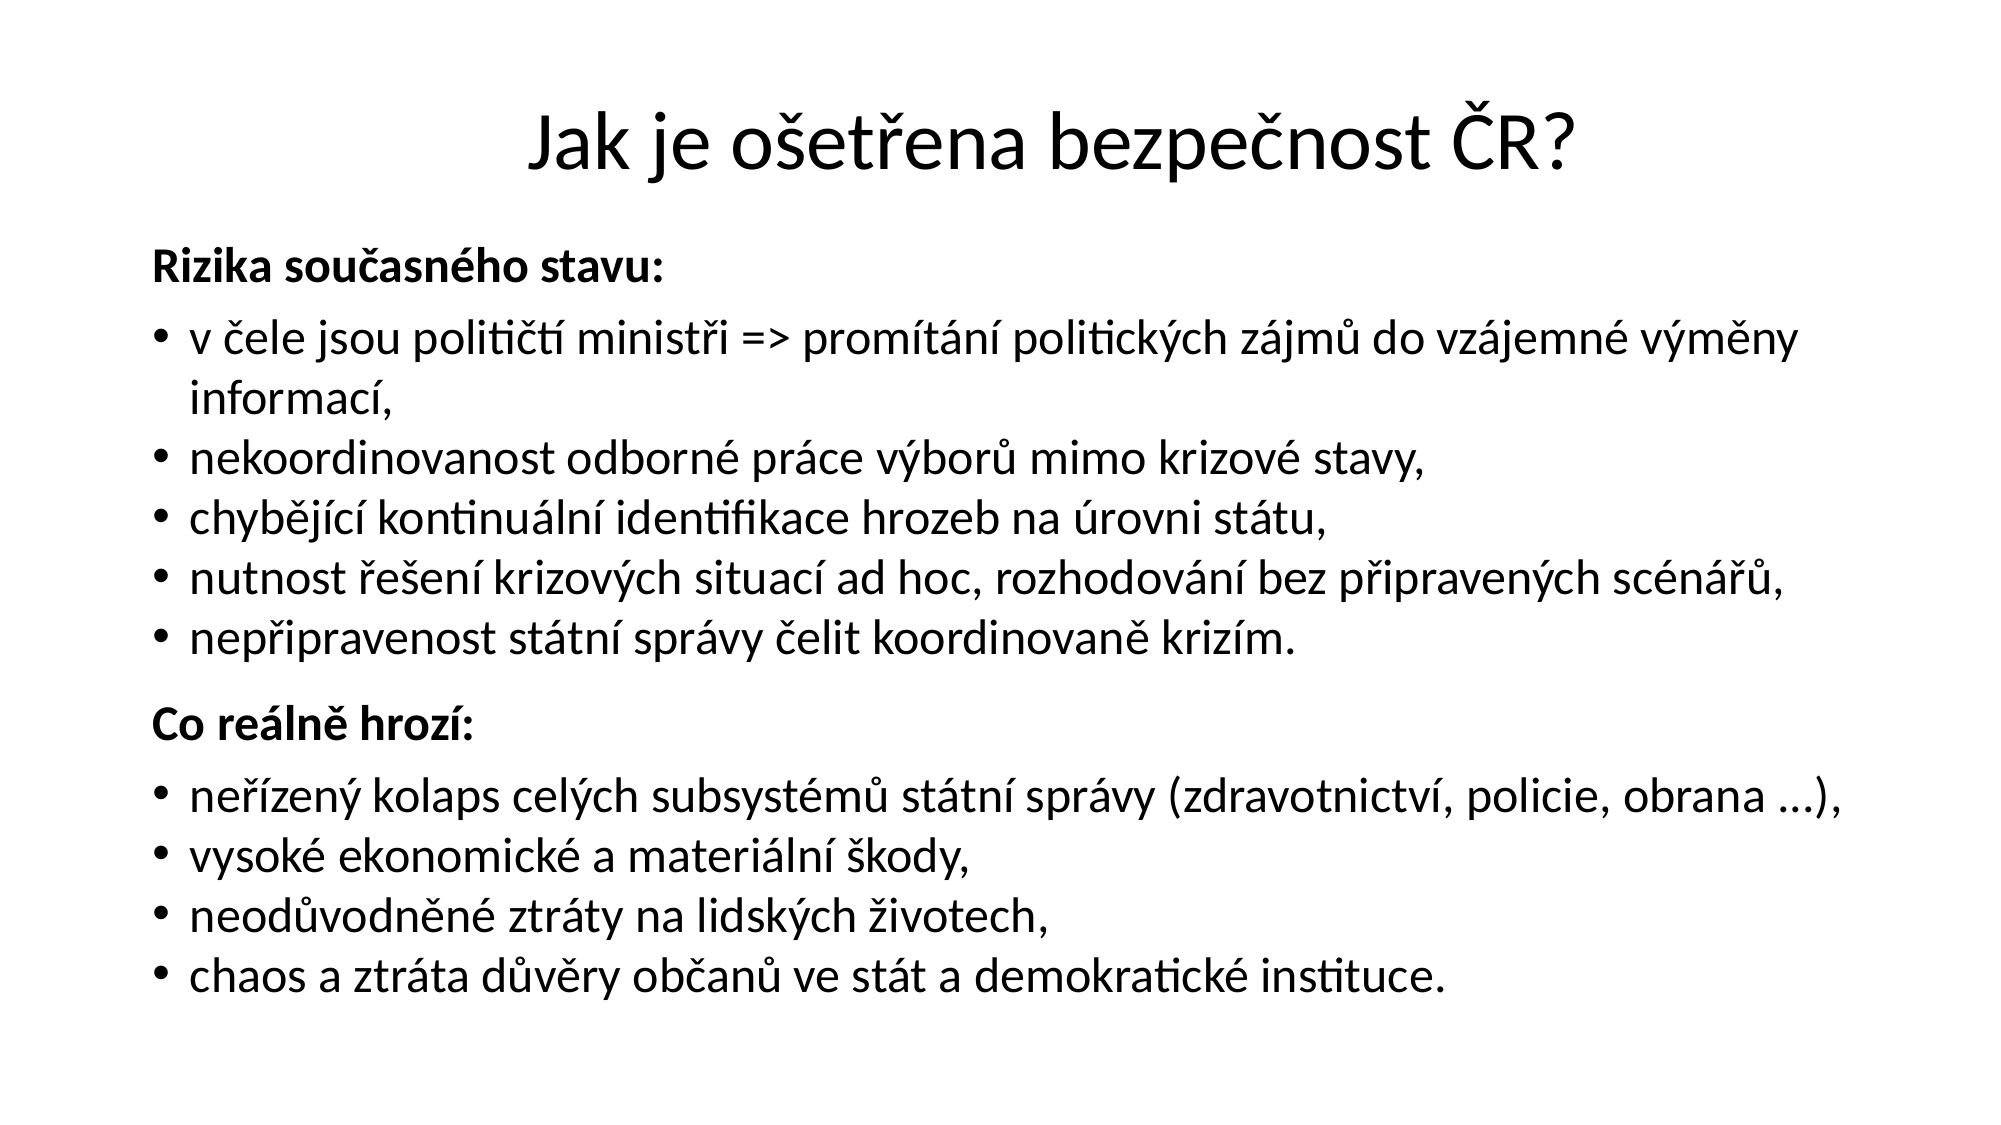

# Jak je ošetřena bezpečnost ČR?
Rizika současného stavu:
v čele jsou političtí ministři => promítání politických zájmů do vzájemné výměny informací,
nekoordinovanost odborné práce výborů mimo krizové stavy,
chybějící kontinuální identifikace hrozeb na úrovni státu,
nutnost řešení krizových situací ad hoc, rozhodování bez připravených scénářů,
nepřipravenost státní správy čelit koordinovaně krizím.
Co reálně hrozí:
neřízený kolaps celých subsystémů státní správy (zdravotnictví, policie, obrana ...),
vysoké ekonomické a materiální škody,
neodůvodněné ztráty na lidských životech,
chaos a ztráta důvěry občanů ve stát a demokratické instituce.